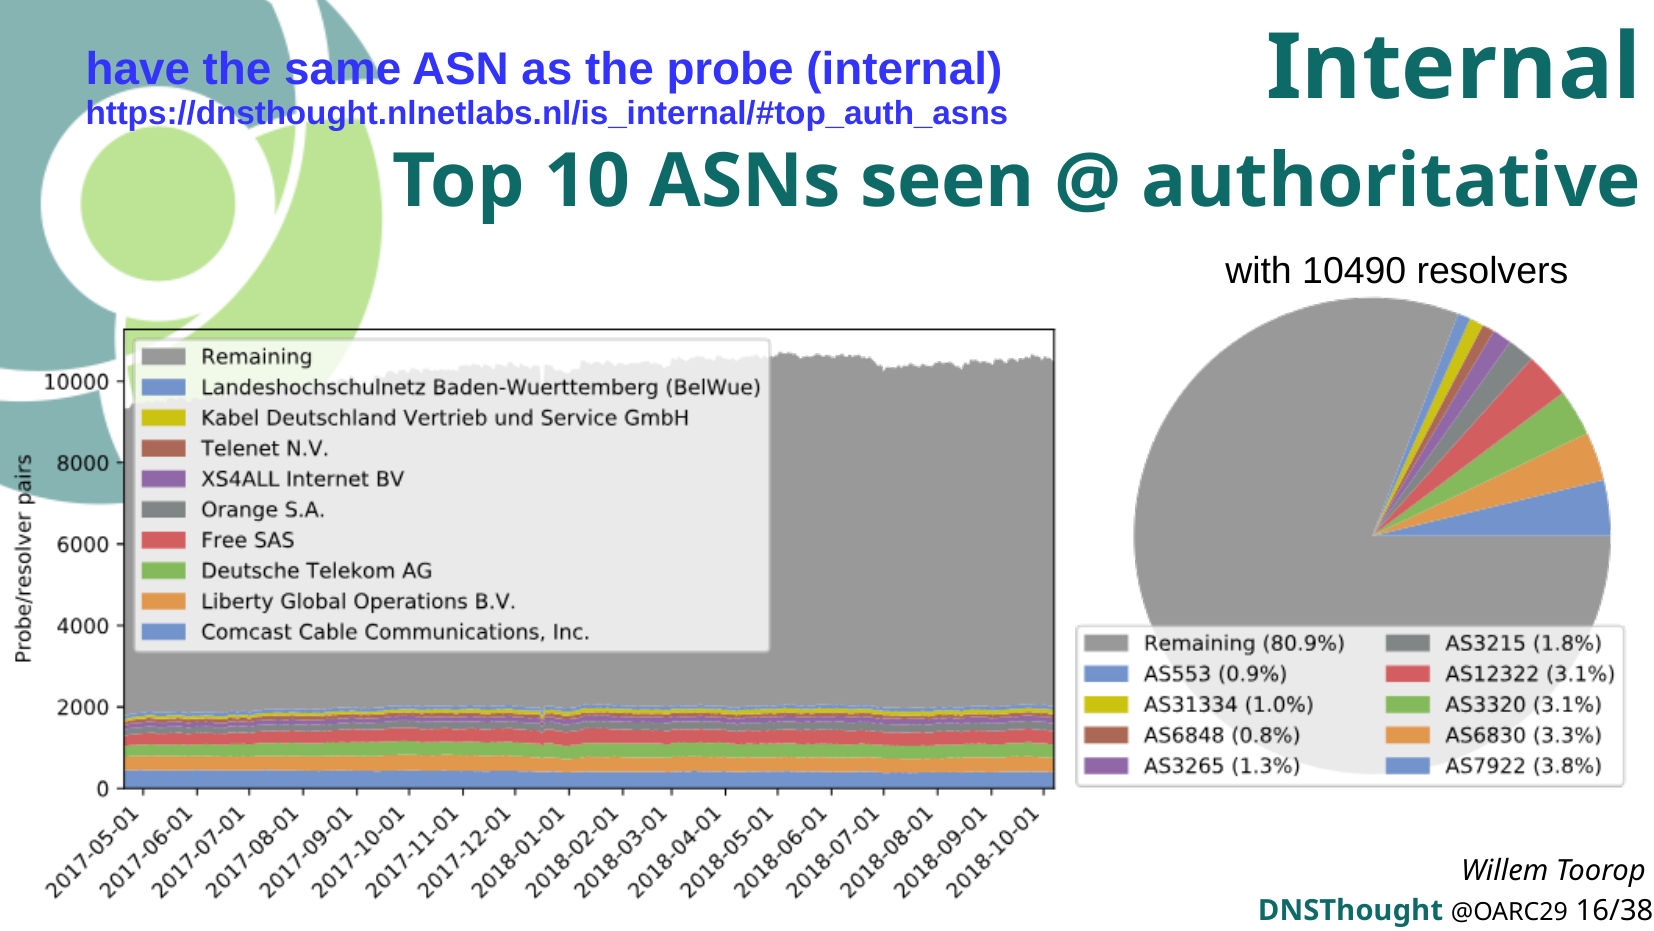

# Internal Top 10 ASNs seen @ authoritative
have the same ASN as the probe (internal)
https://dnsthought.nlnetlabs.nl/is_internal/#top_auth_asns
with 10490 resolvers
16